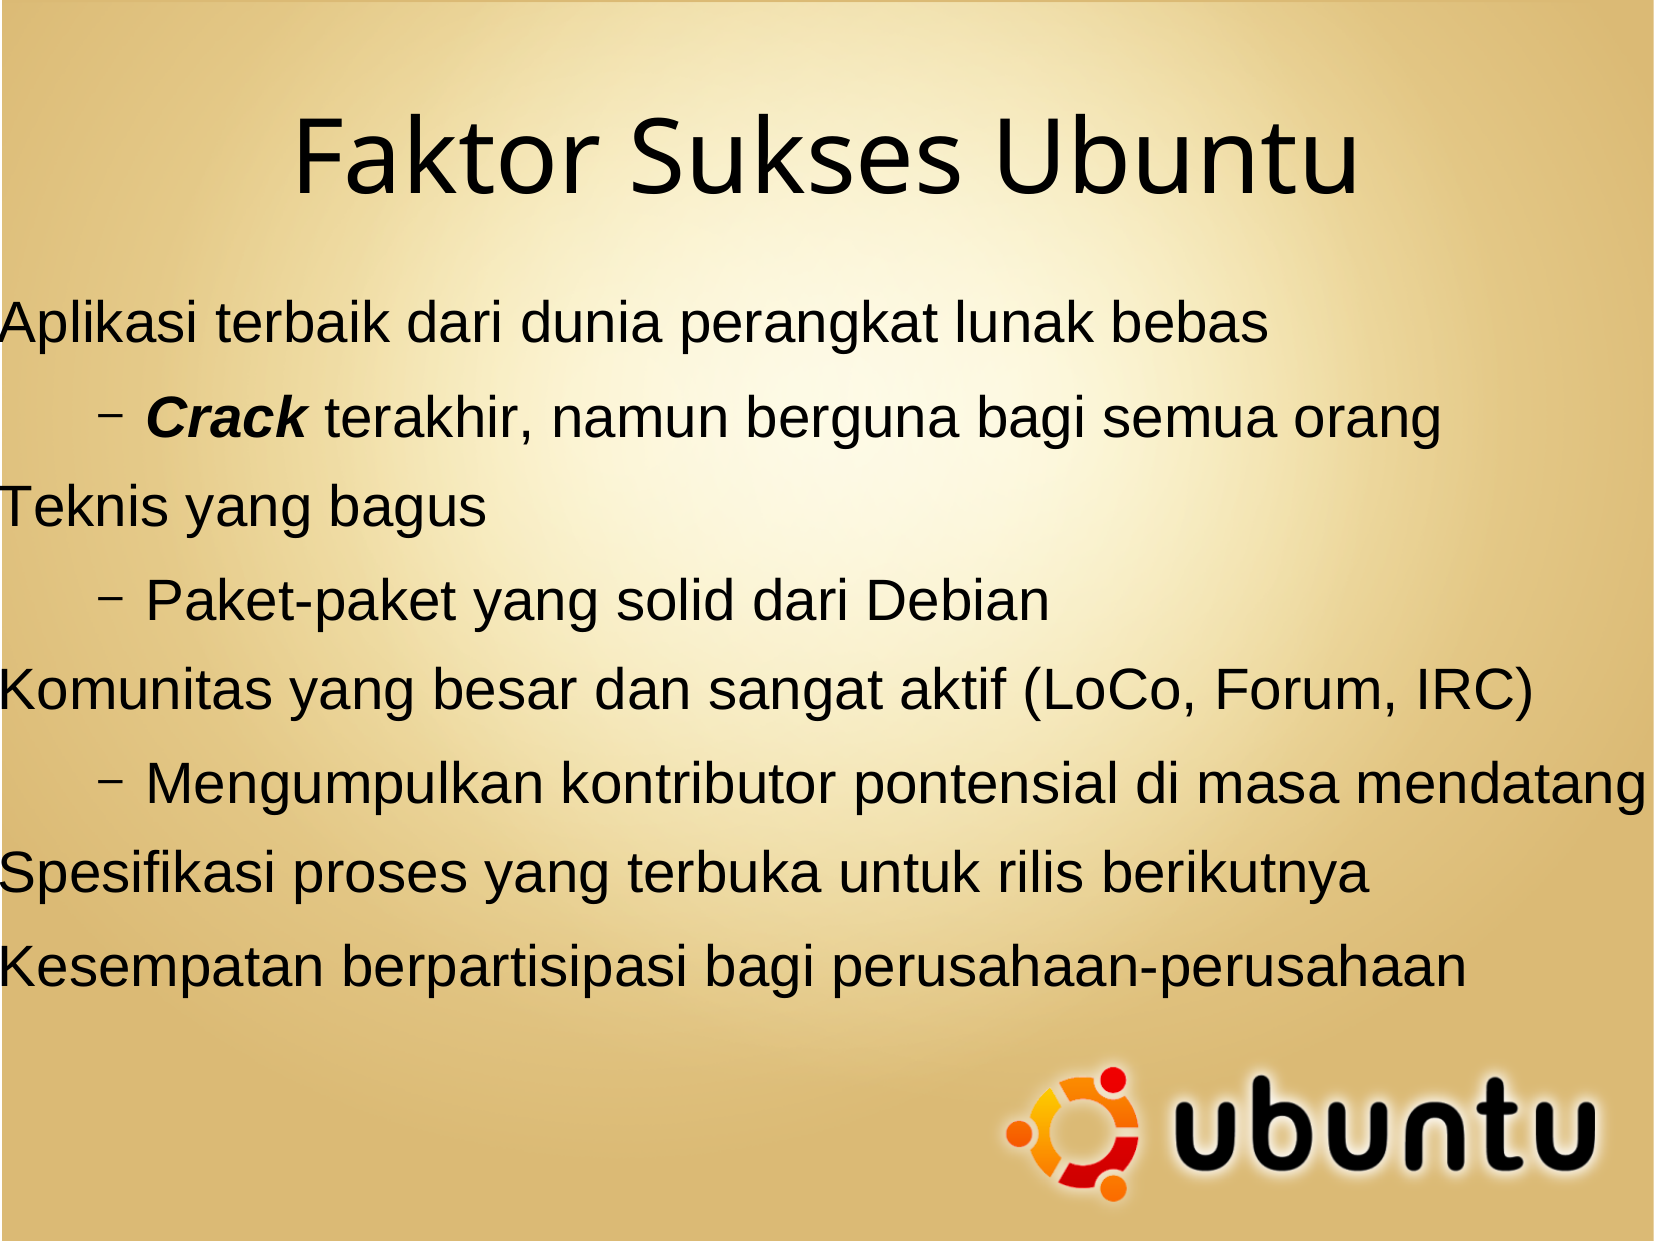

# Faktor Sukses Ubuntu
Aplikasi terbaik dari dunia perangkat lunak bebas
Crack terakhir, namun berguna bagi semua orang
Teknis yang bagus
Paket-paket yang solid dari Debian
Komunitas yang besar dan sangat aktif (LoCo, Forum, IRC)
Mengumpulkan kontributor pontensial di masa mendatang
Spesifikasi proses yang terbuka untuk rilis berikutnya
Kesempatan berpartisipasi bagi perusahaan-perusahaan